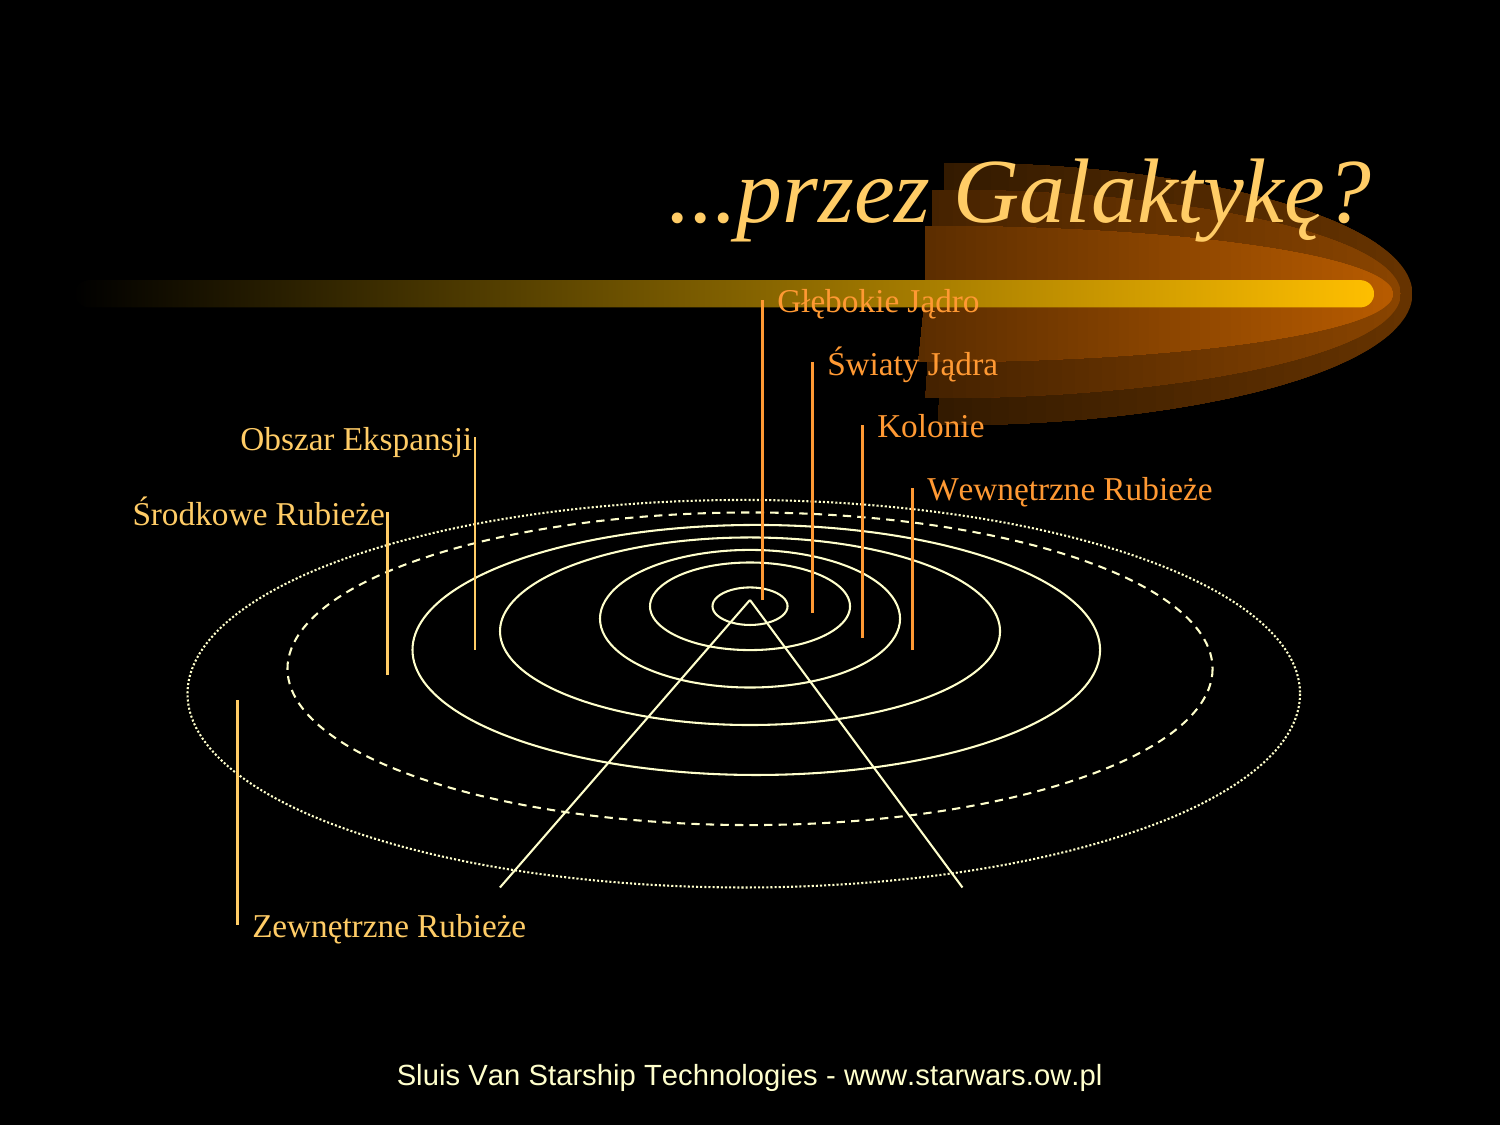

# ...przez Galaktykę?
Głębokie Jądro
Światy Jądra
Kolonie
Obszar Ekspansji
Wewnętrzne Rubieże
Środkowe Rubieże
Zewnętrzne Rubieże
Sluis Van Starship Technologies - www.starwars.ow.pl